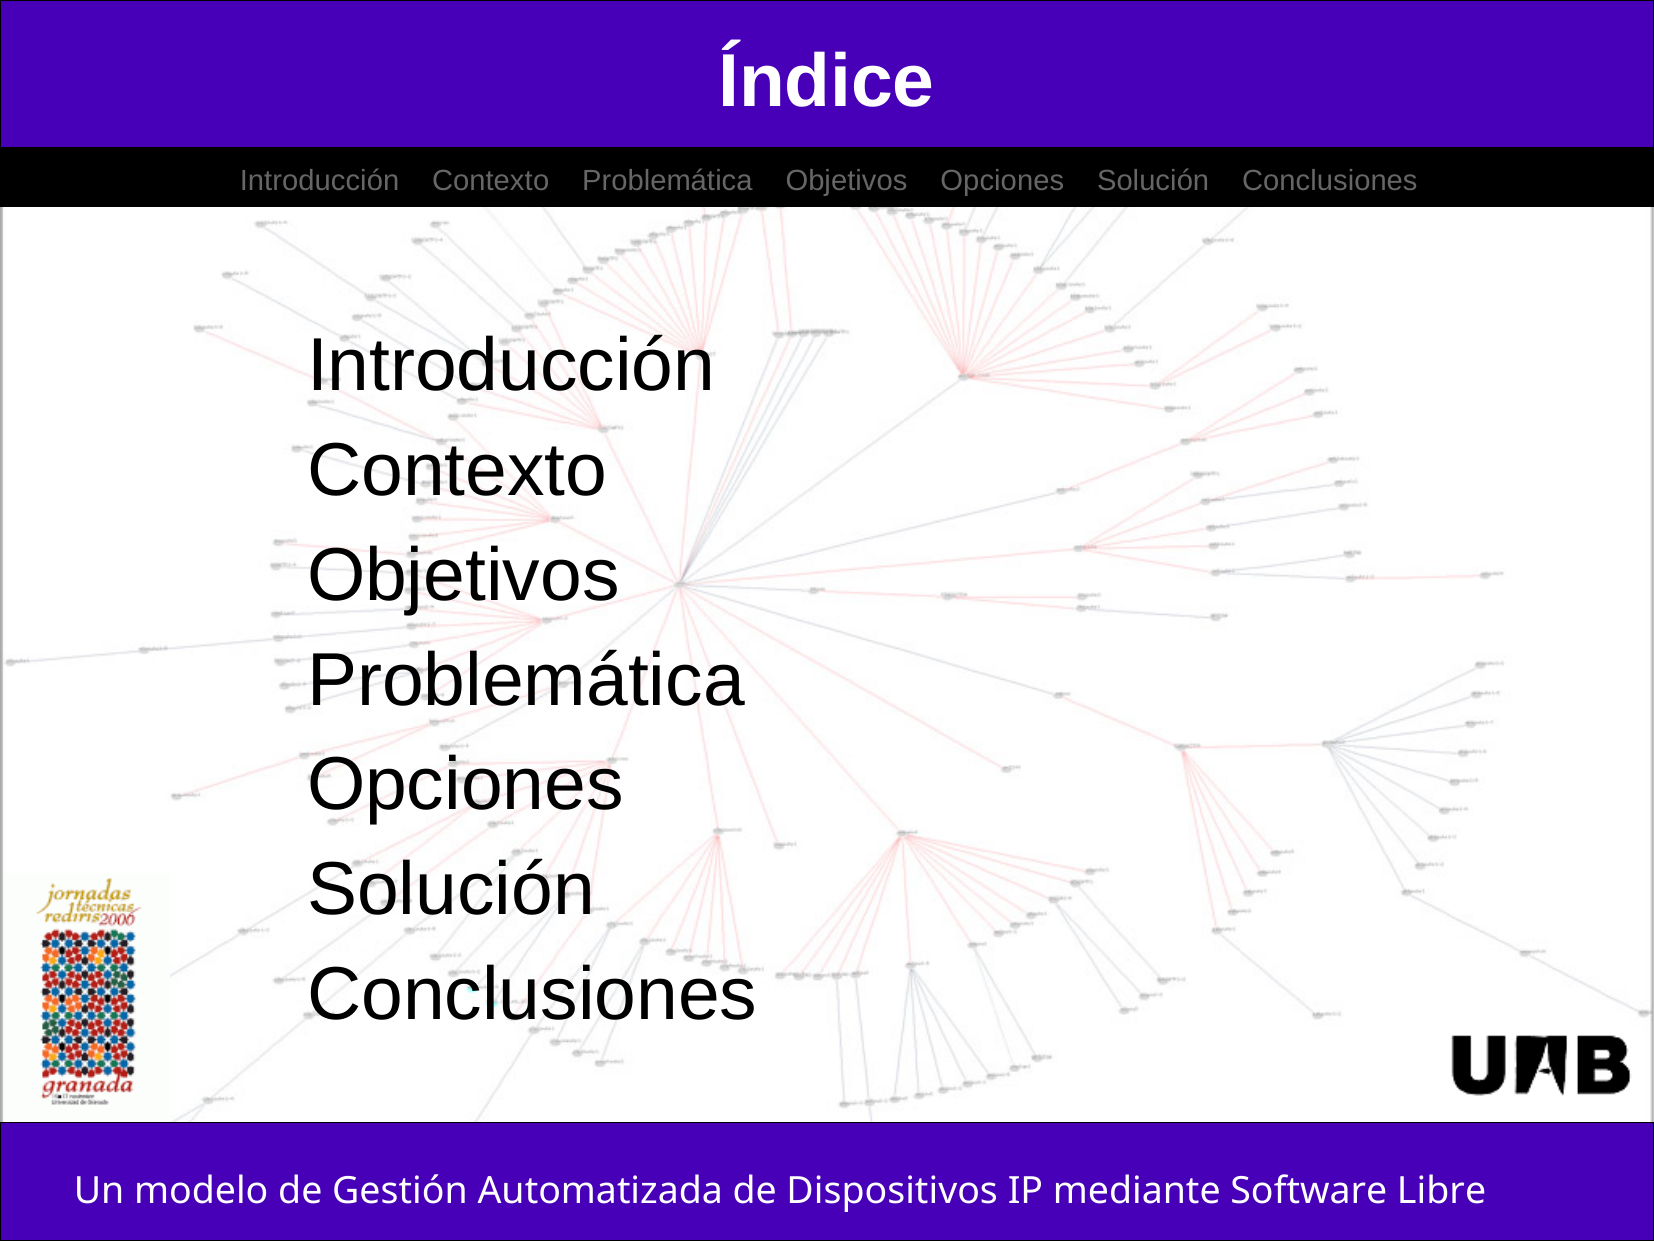

# Índice
Introducción Contexto Problemática Objetivos Opciones Solución Conclusiones
Introducción
Contexto
Objetivos
Problemática
Opciones
Solución
Conclusiones